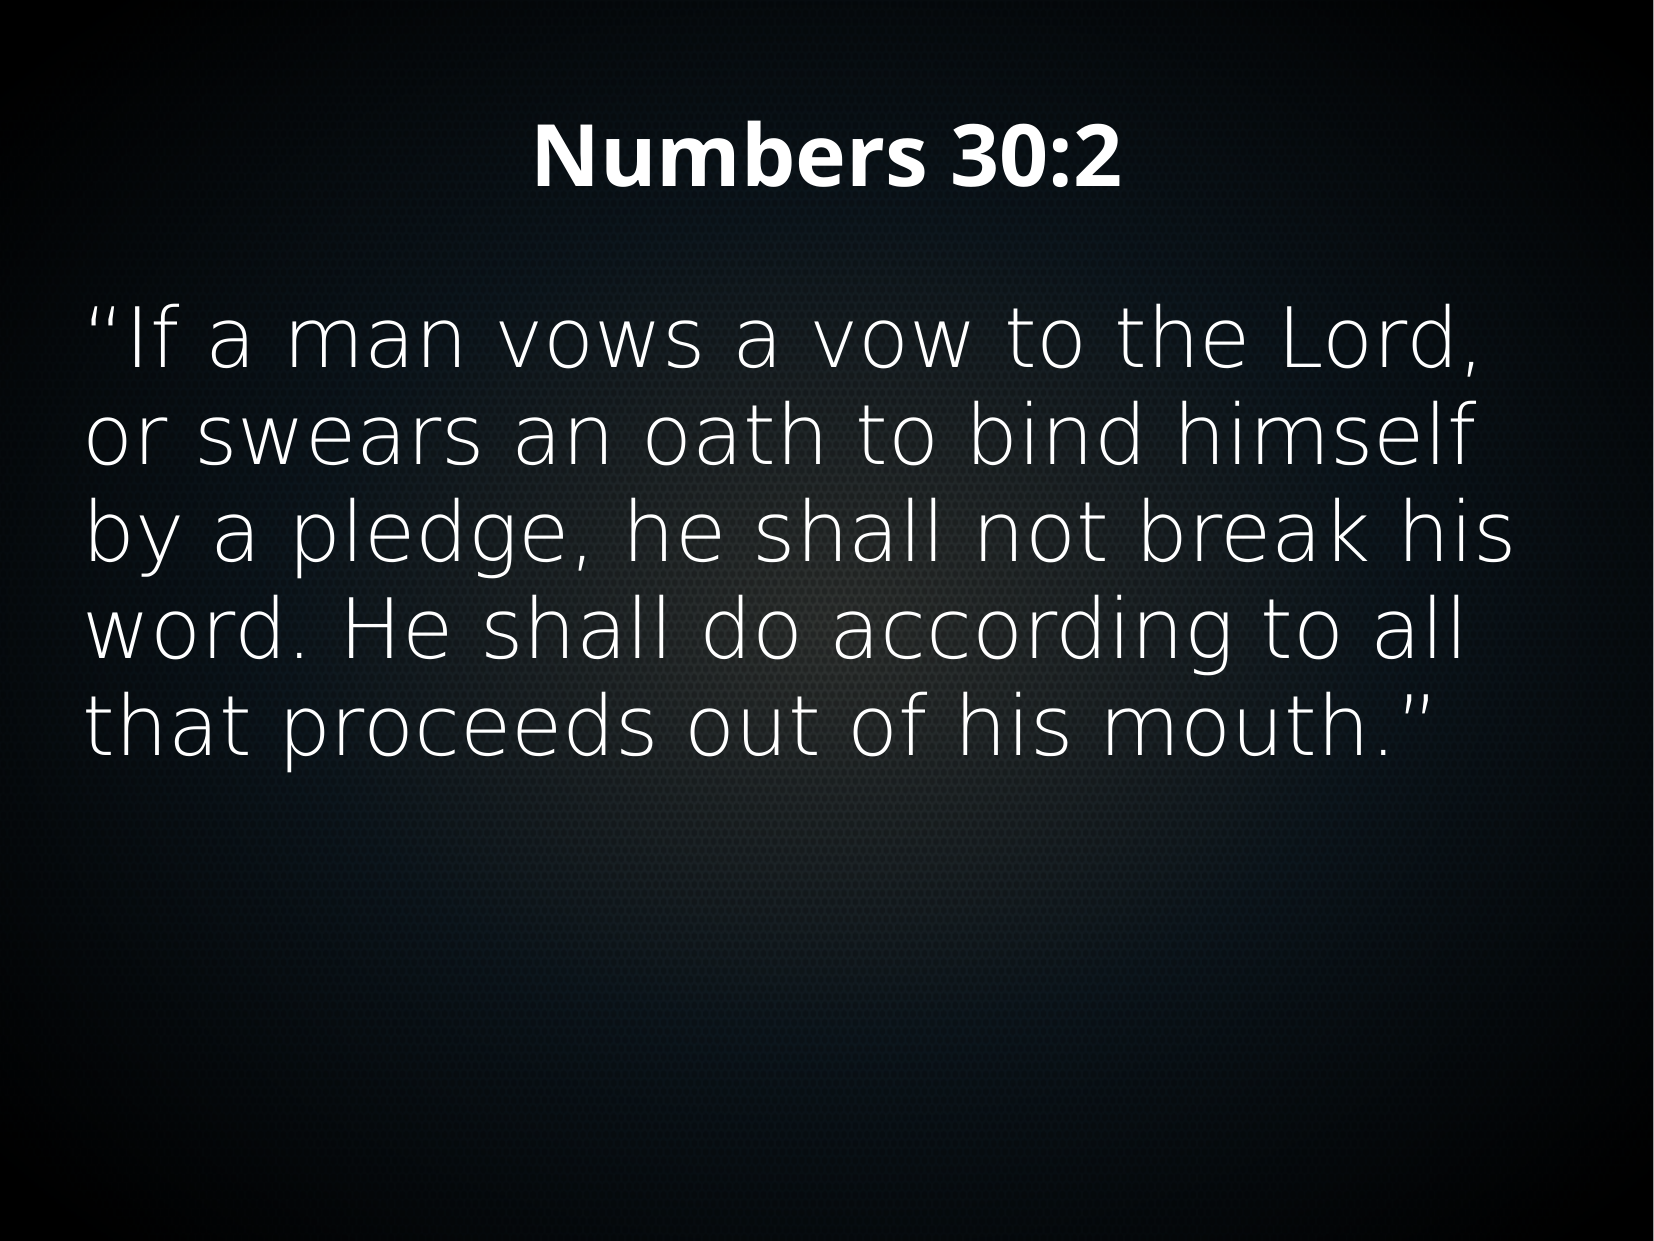

# Numbers 30:2
“If a man vows a vow to the Lord, or swears an oath to bind himself by a pledge, he shall not break his word. He shall do according to all that proceeds out of his mouth.”